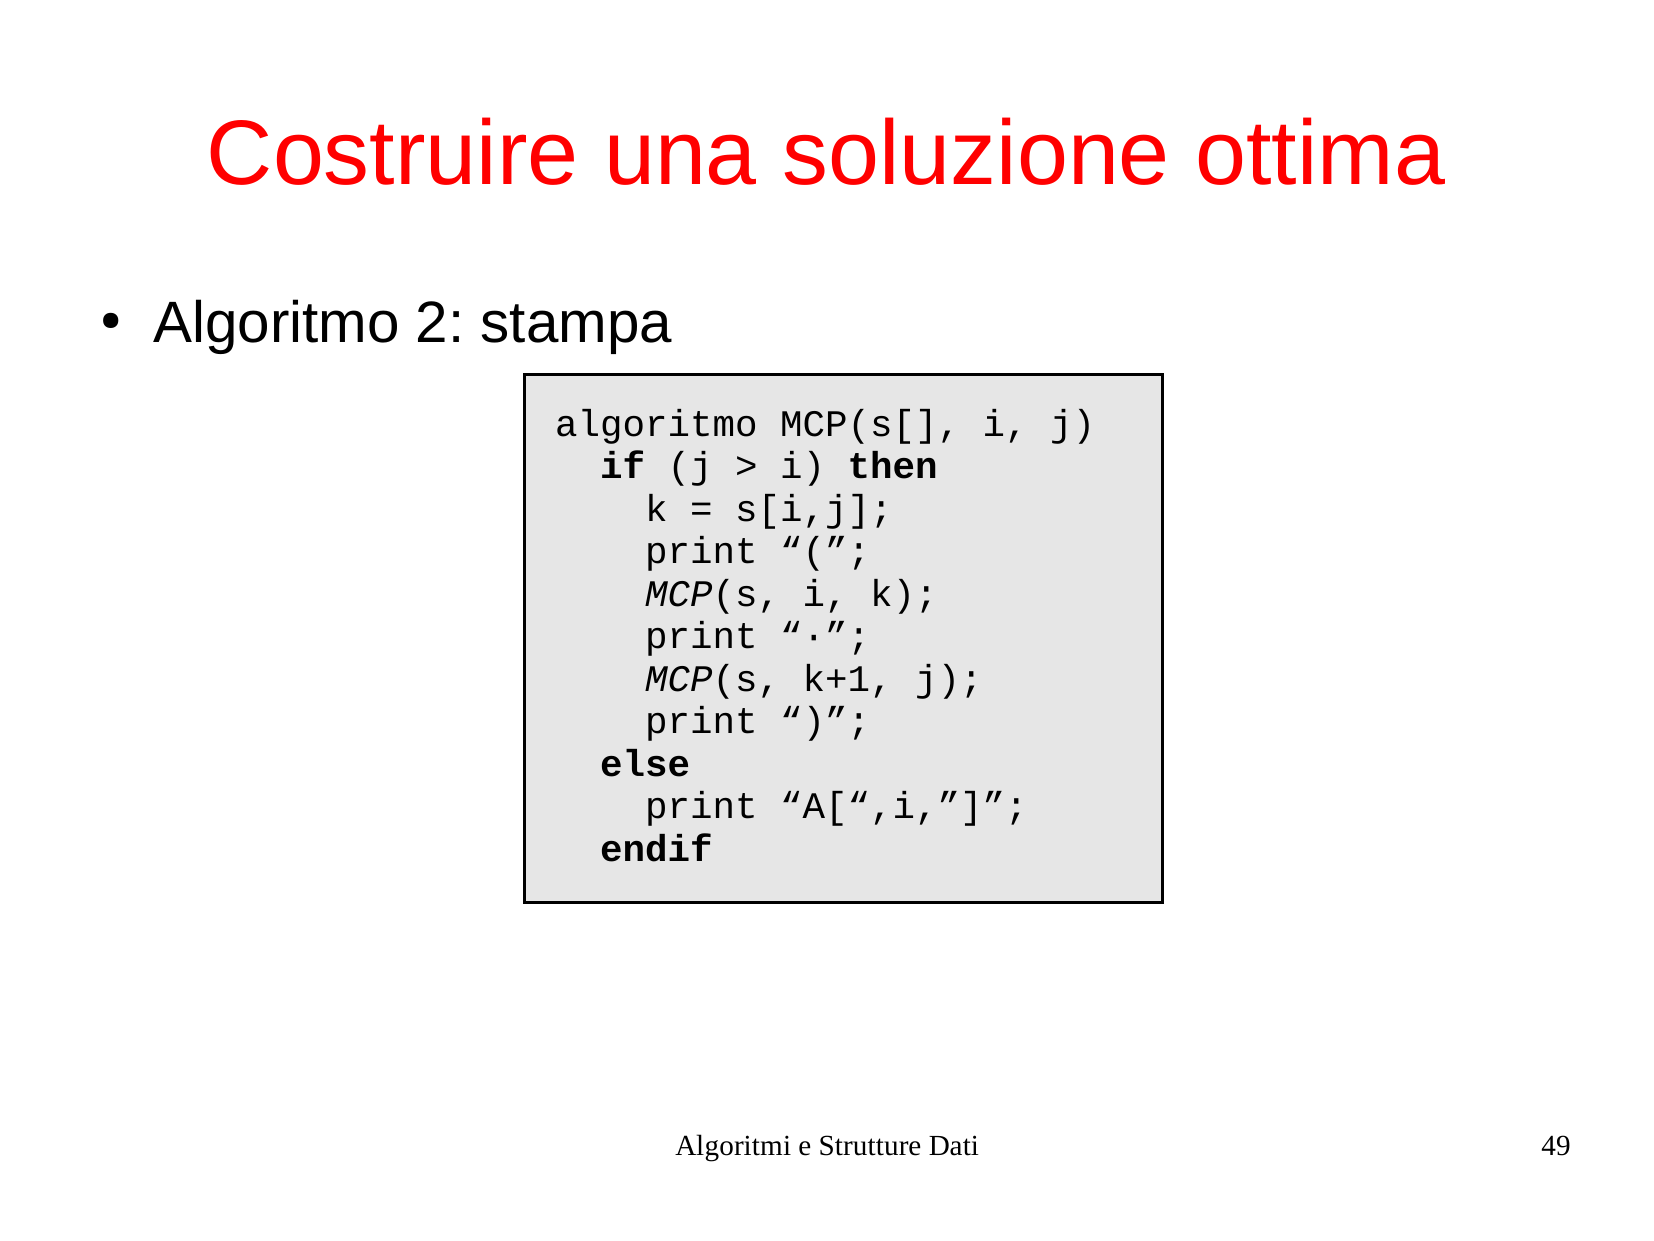

# Costruire una soluzione ottima
Algoritmo 2: stampa
algoritmo MCP(s[], i, j)
 if (j > i) then
 k = s[i,j];
 print “(”;
 MCP(s, i, k);
 print “∙”;
 MCP(s, k+1, j);
 print “)”;
 else
 print “A[“,i,”]”;
 endif
Algoritmi e Strutture Dati
49